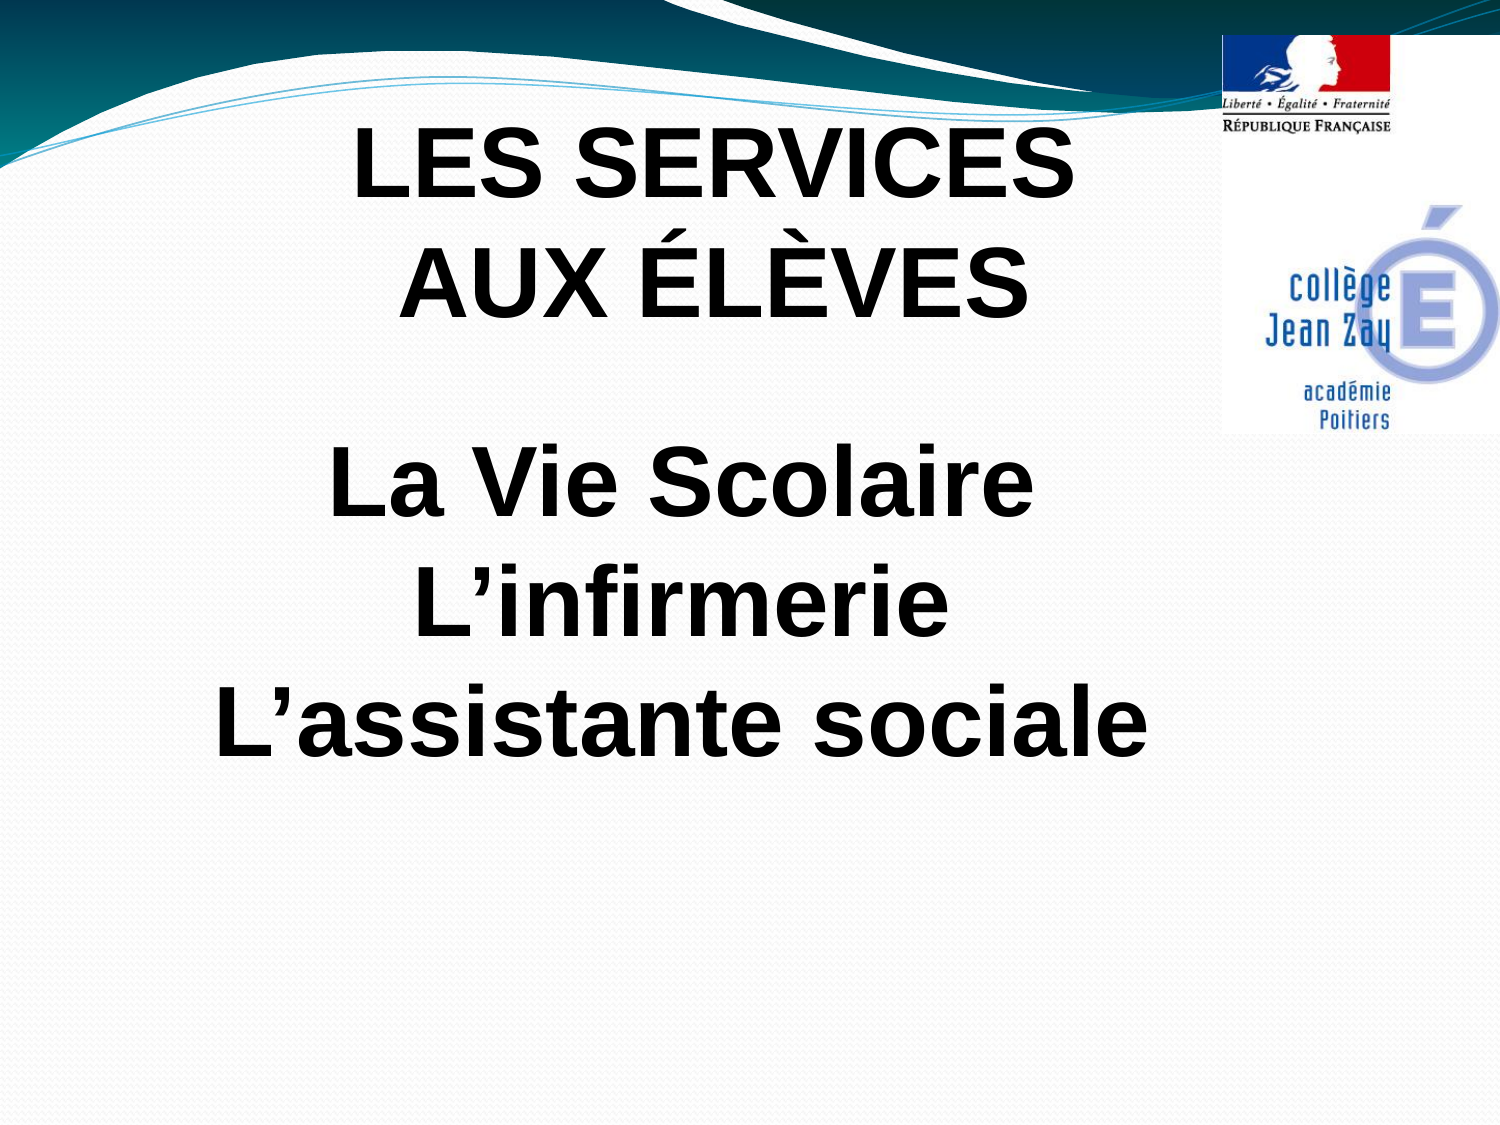

LES SERVICES AUX ÉLÈVES
La Vie Scolaire
L’infirmerie
L’assistante sociale